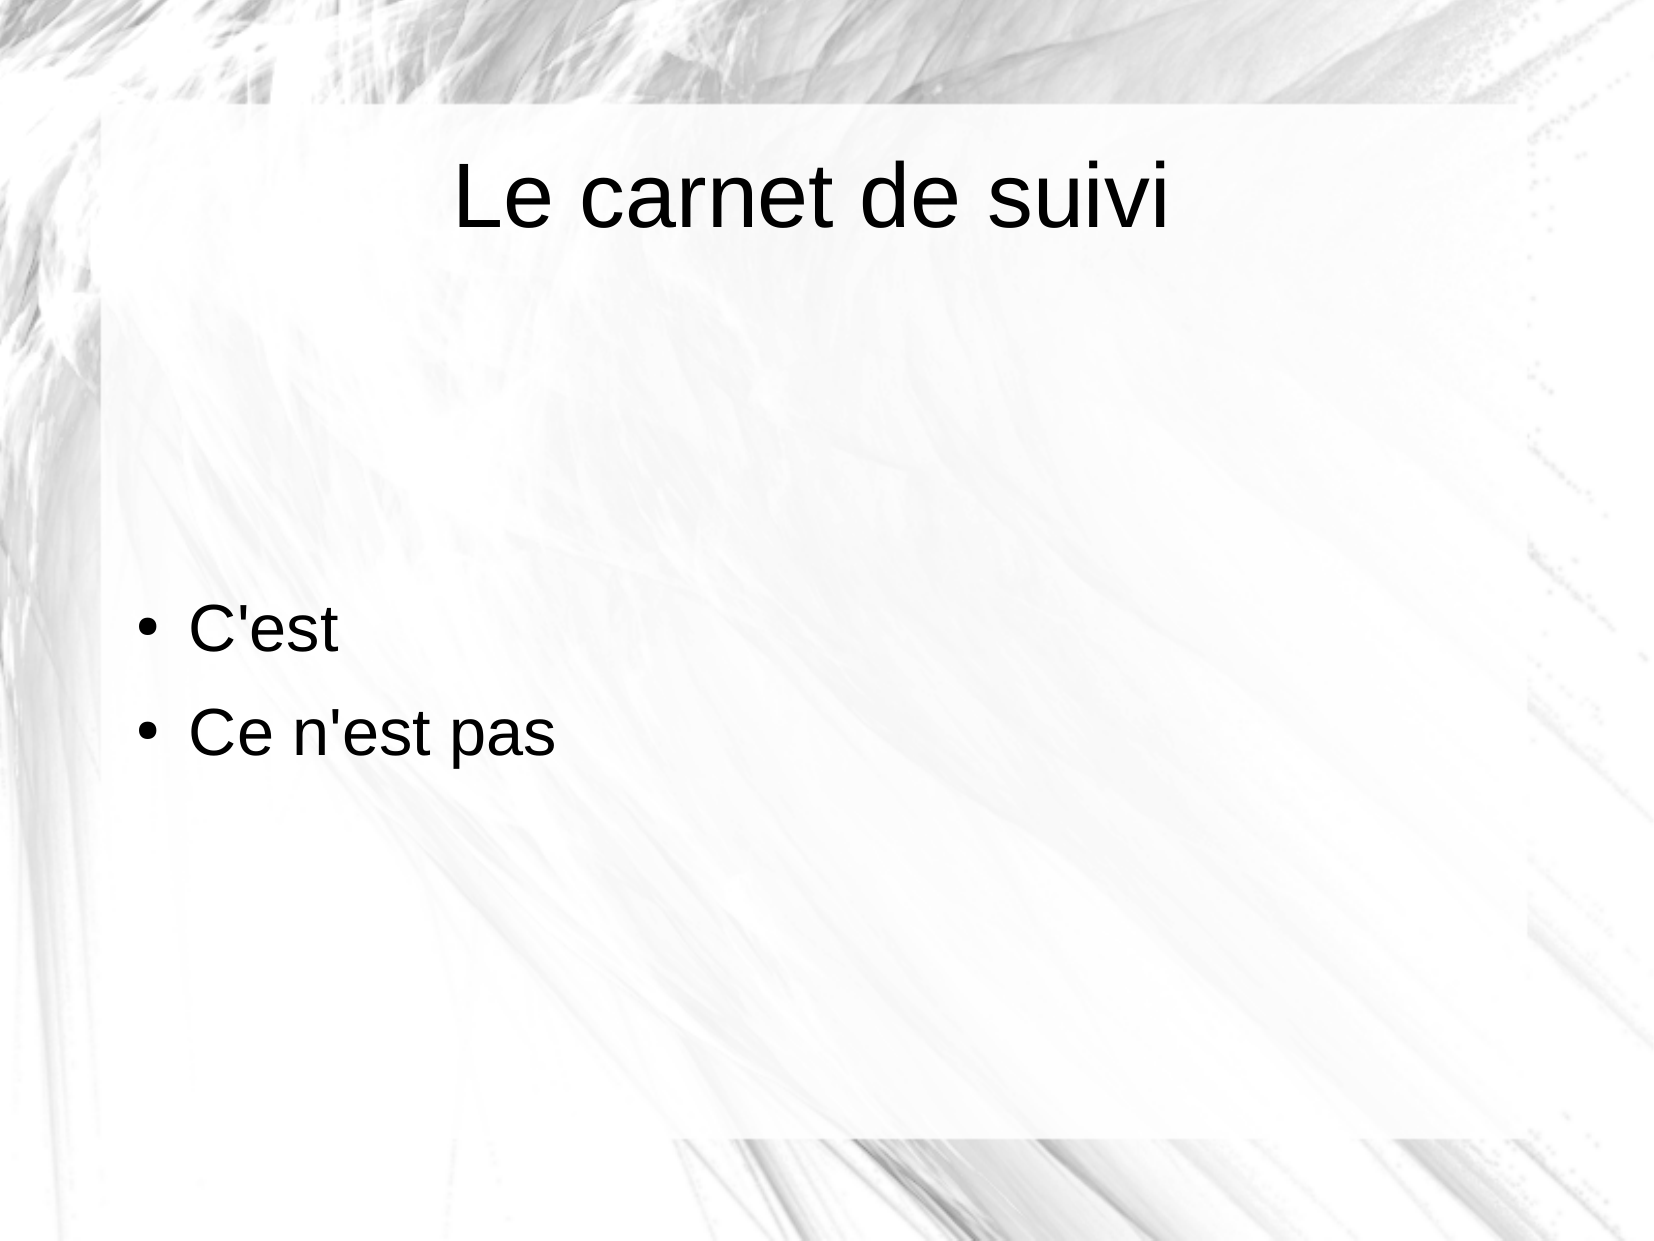

# Le carnet de suivi
C'est
Ce n'est pas